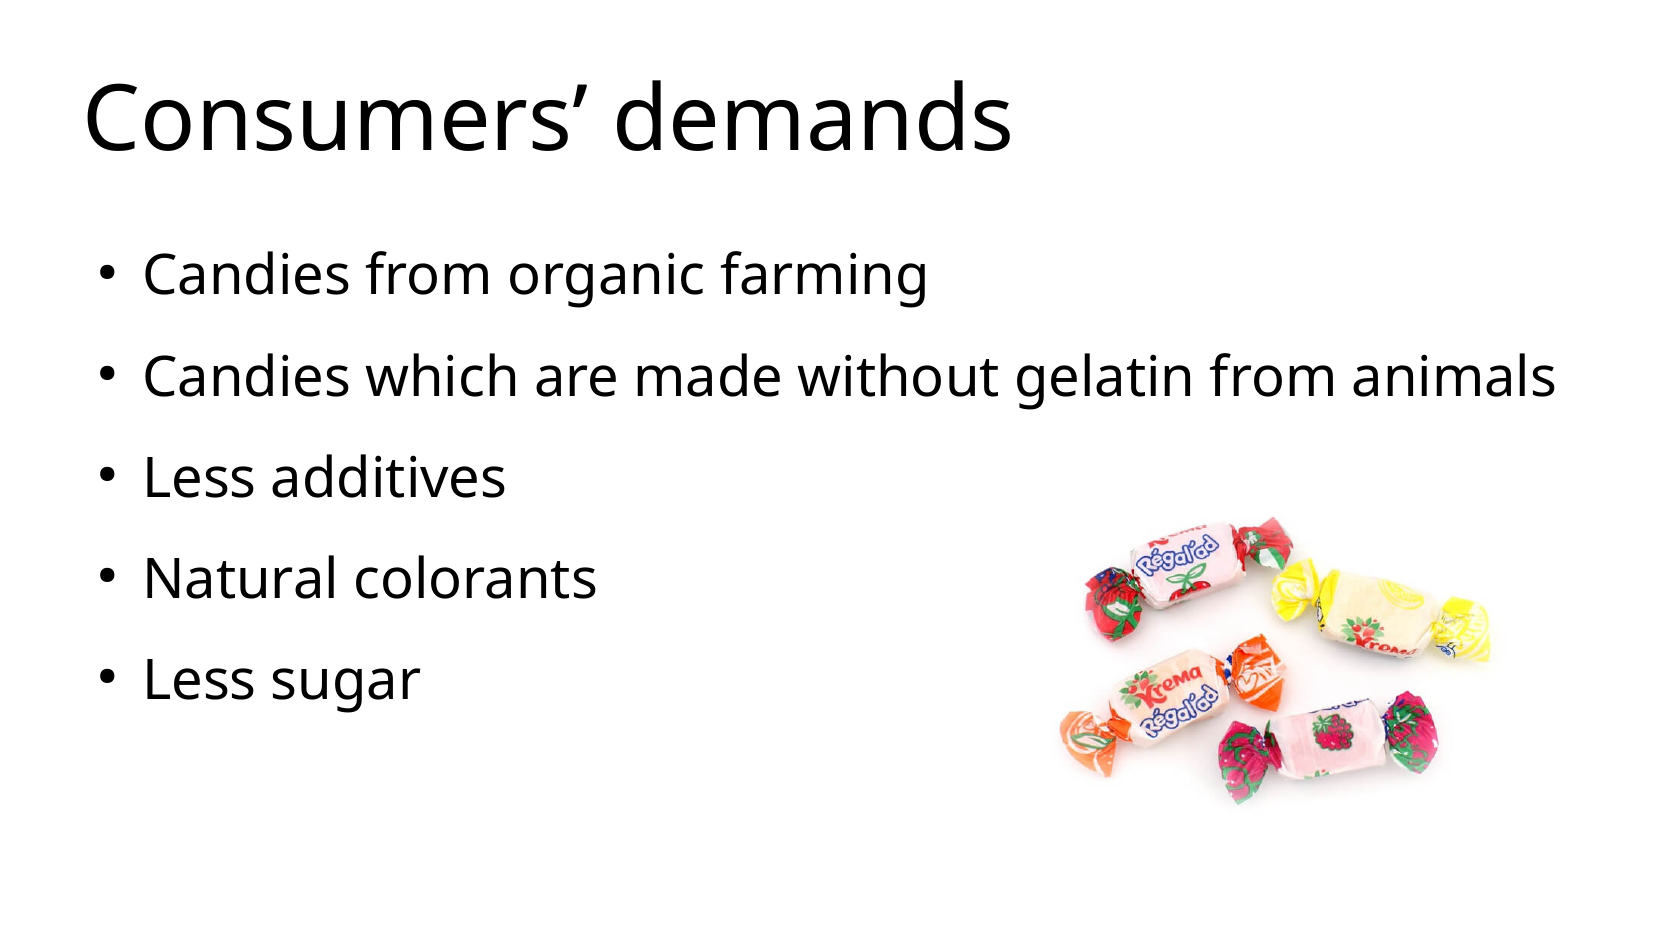

# Consumers’ demands
Candies from organic farming
Candies which are made without gelatin from animals
Less additives
Natural colorants
Less sugar